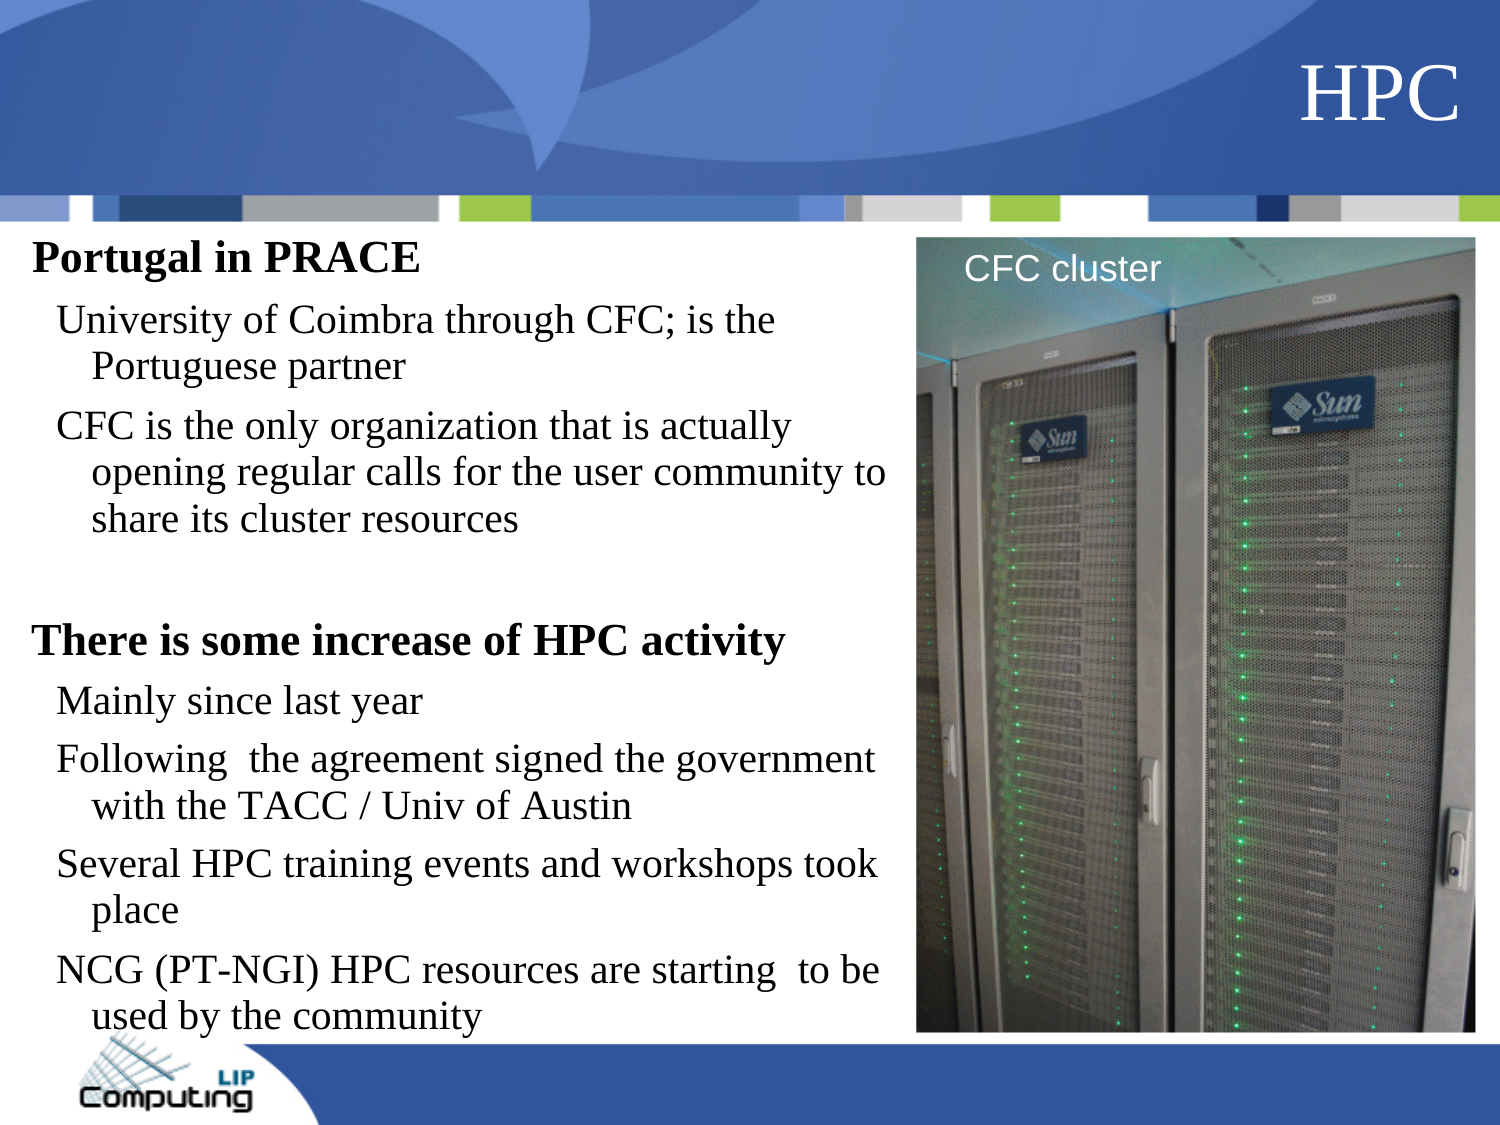

HPC
 Portugal in PRACE
University of Coimbra through CFC; is the Portuguese partner
CFC is the only organization that is actually opening regular calls for the user community to share its cluster resources
 There is some increase of HPC activity
Mainly since last year
Following the agreement signed the government with the TACC / Univ of Austin
Several HPC training events and workshops took place
NCG (PT-NGI) HPC resources are starting to be used by the community
CFC cluster